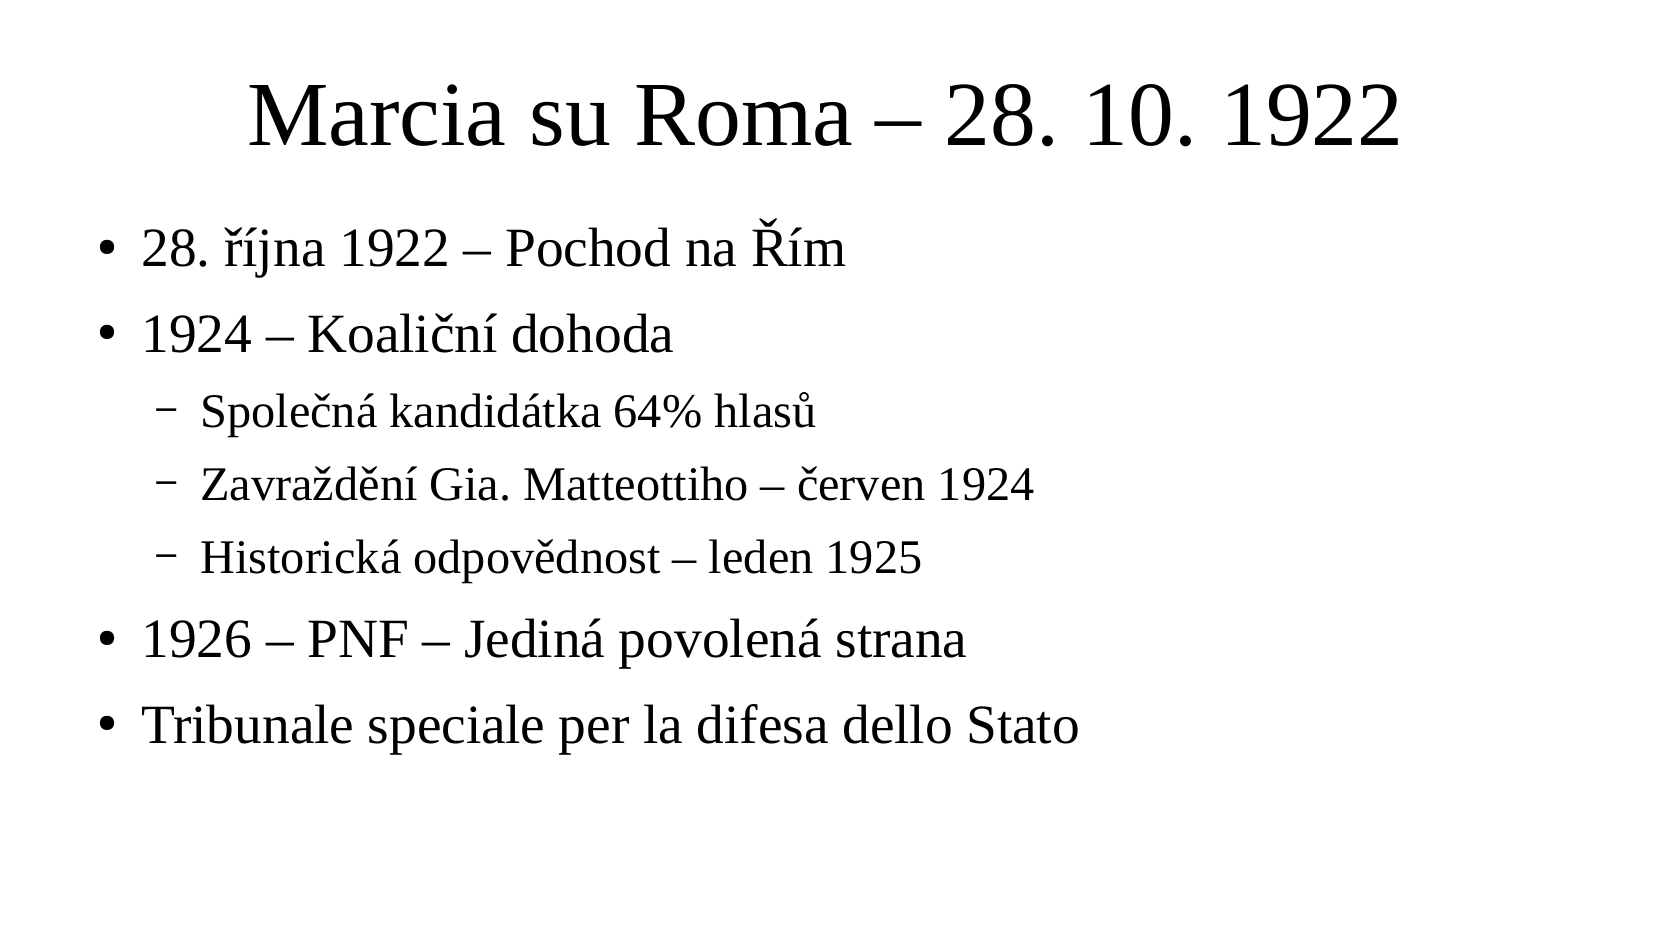

# Marcia su Roma – 28. 10. 1922
28. října 1922 – Pochod na Řím
1924 – Koaliční dohoda
Společná kandidátka 64% hlasů
Zavraždění Gia. Matteottiho – červen 1924
Historická odpovědnost – leden 1925
1926 – PNF – Jediná povolená strana
Tribunale speciale per la difesa dello Stato